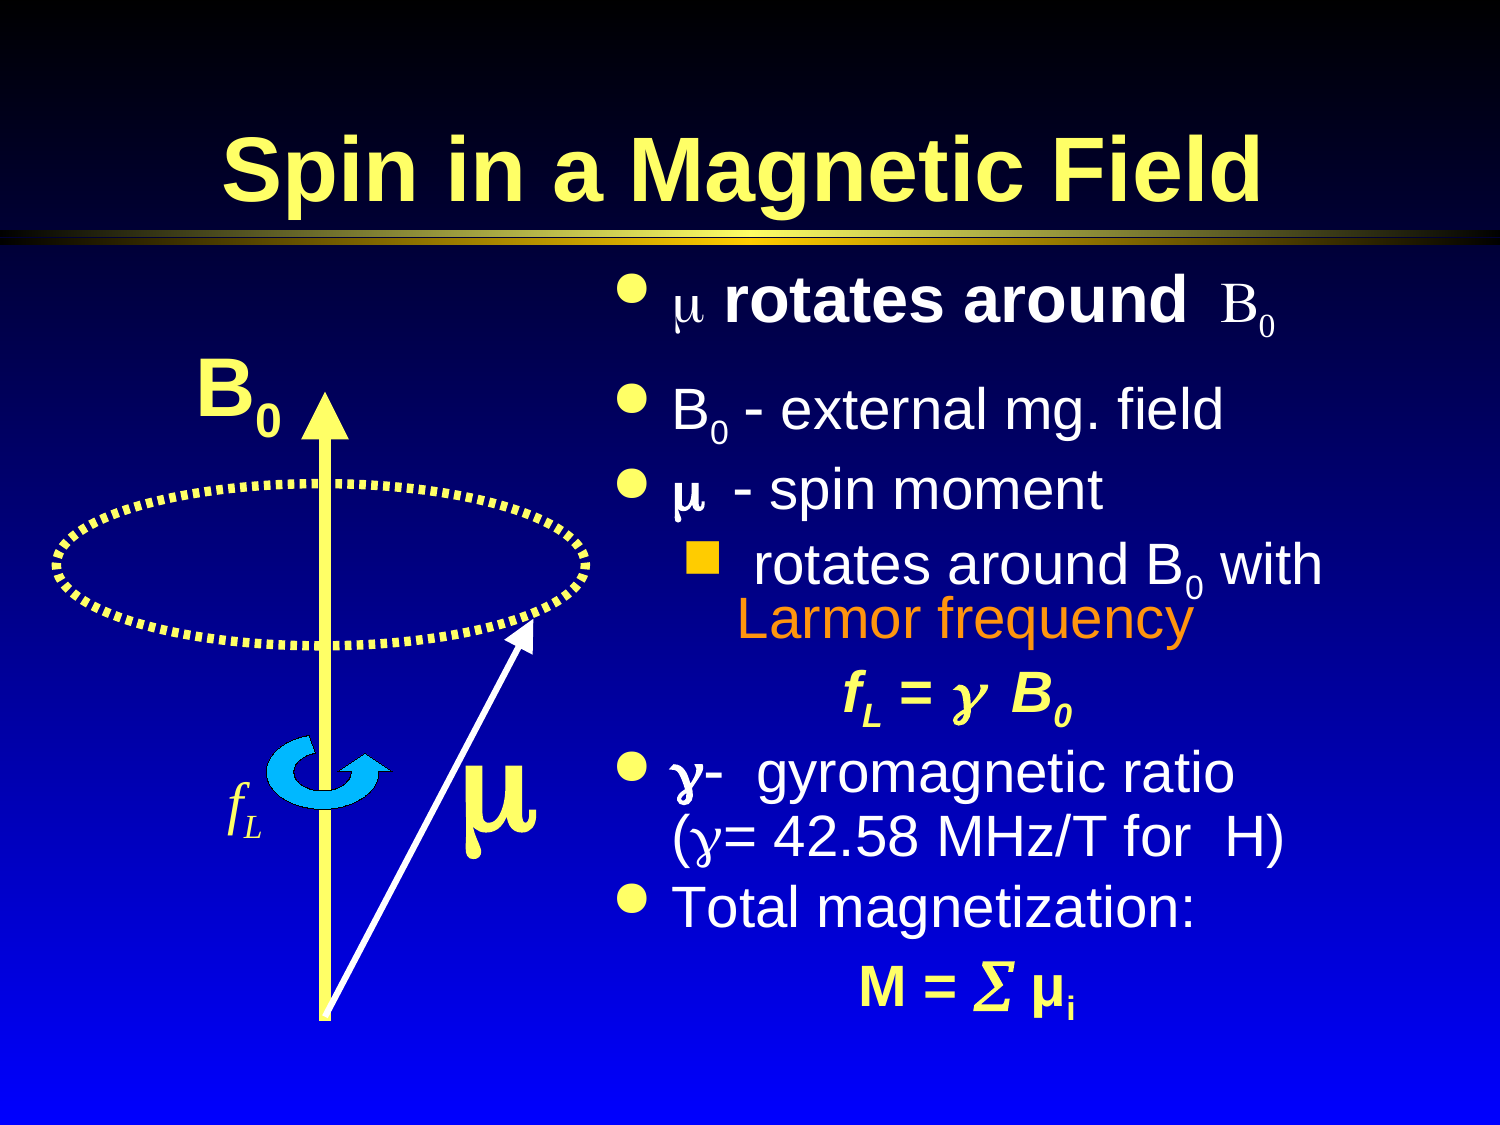

# Spin in a Magnetic Field
 rotates around B0
B0  external mg. field
 spin moment
 rotates around B0 with Larmor frequency
 fL =  B0
 gyromagnetic ratio (= 42.58 MHz/T for H)
Total magnetization:
 M =  μi
B0

fL